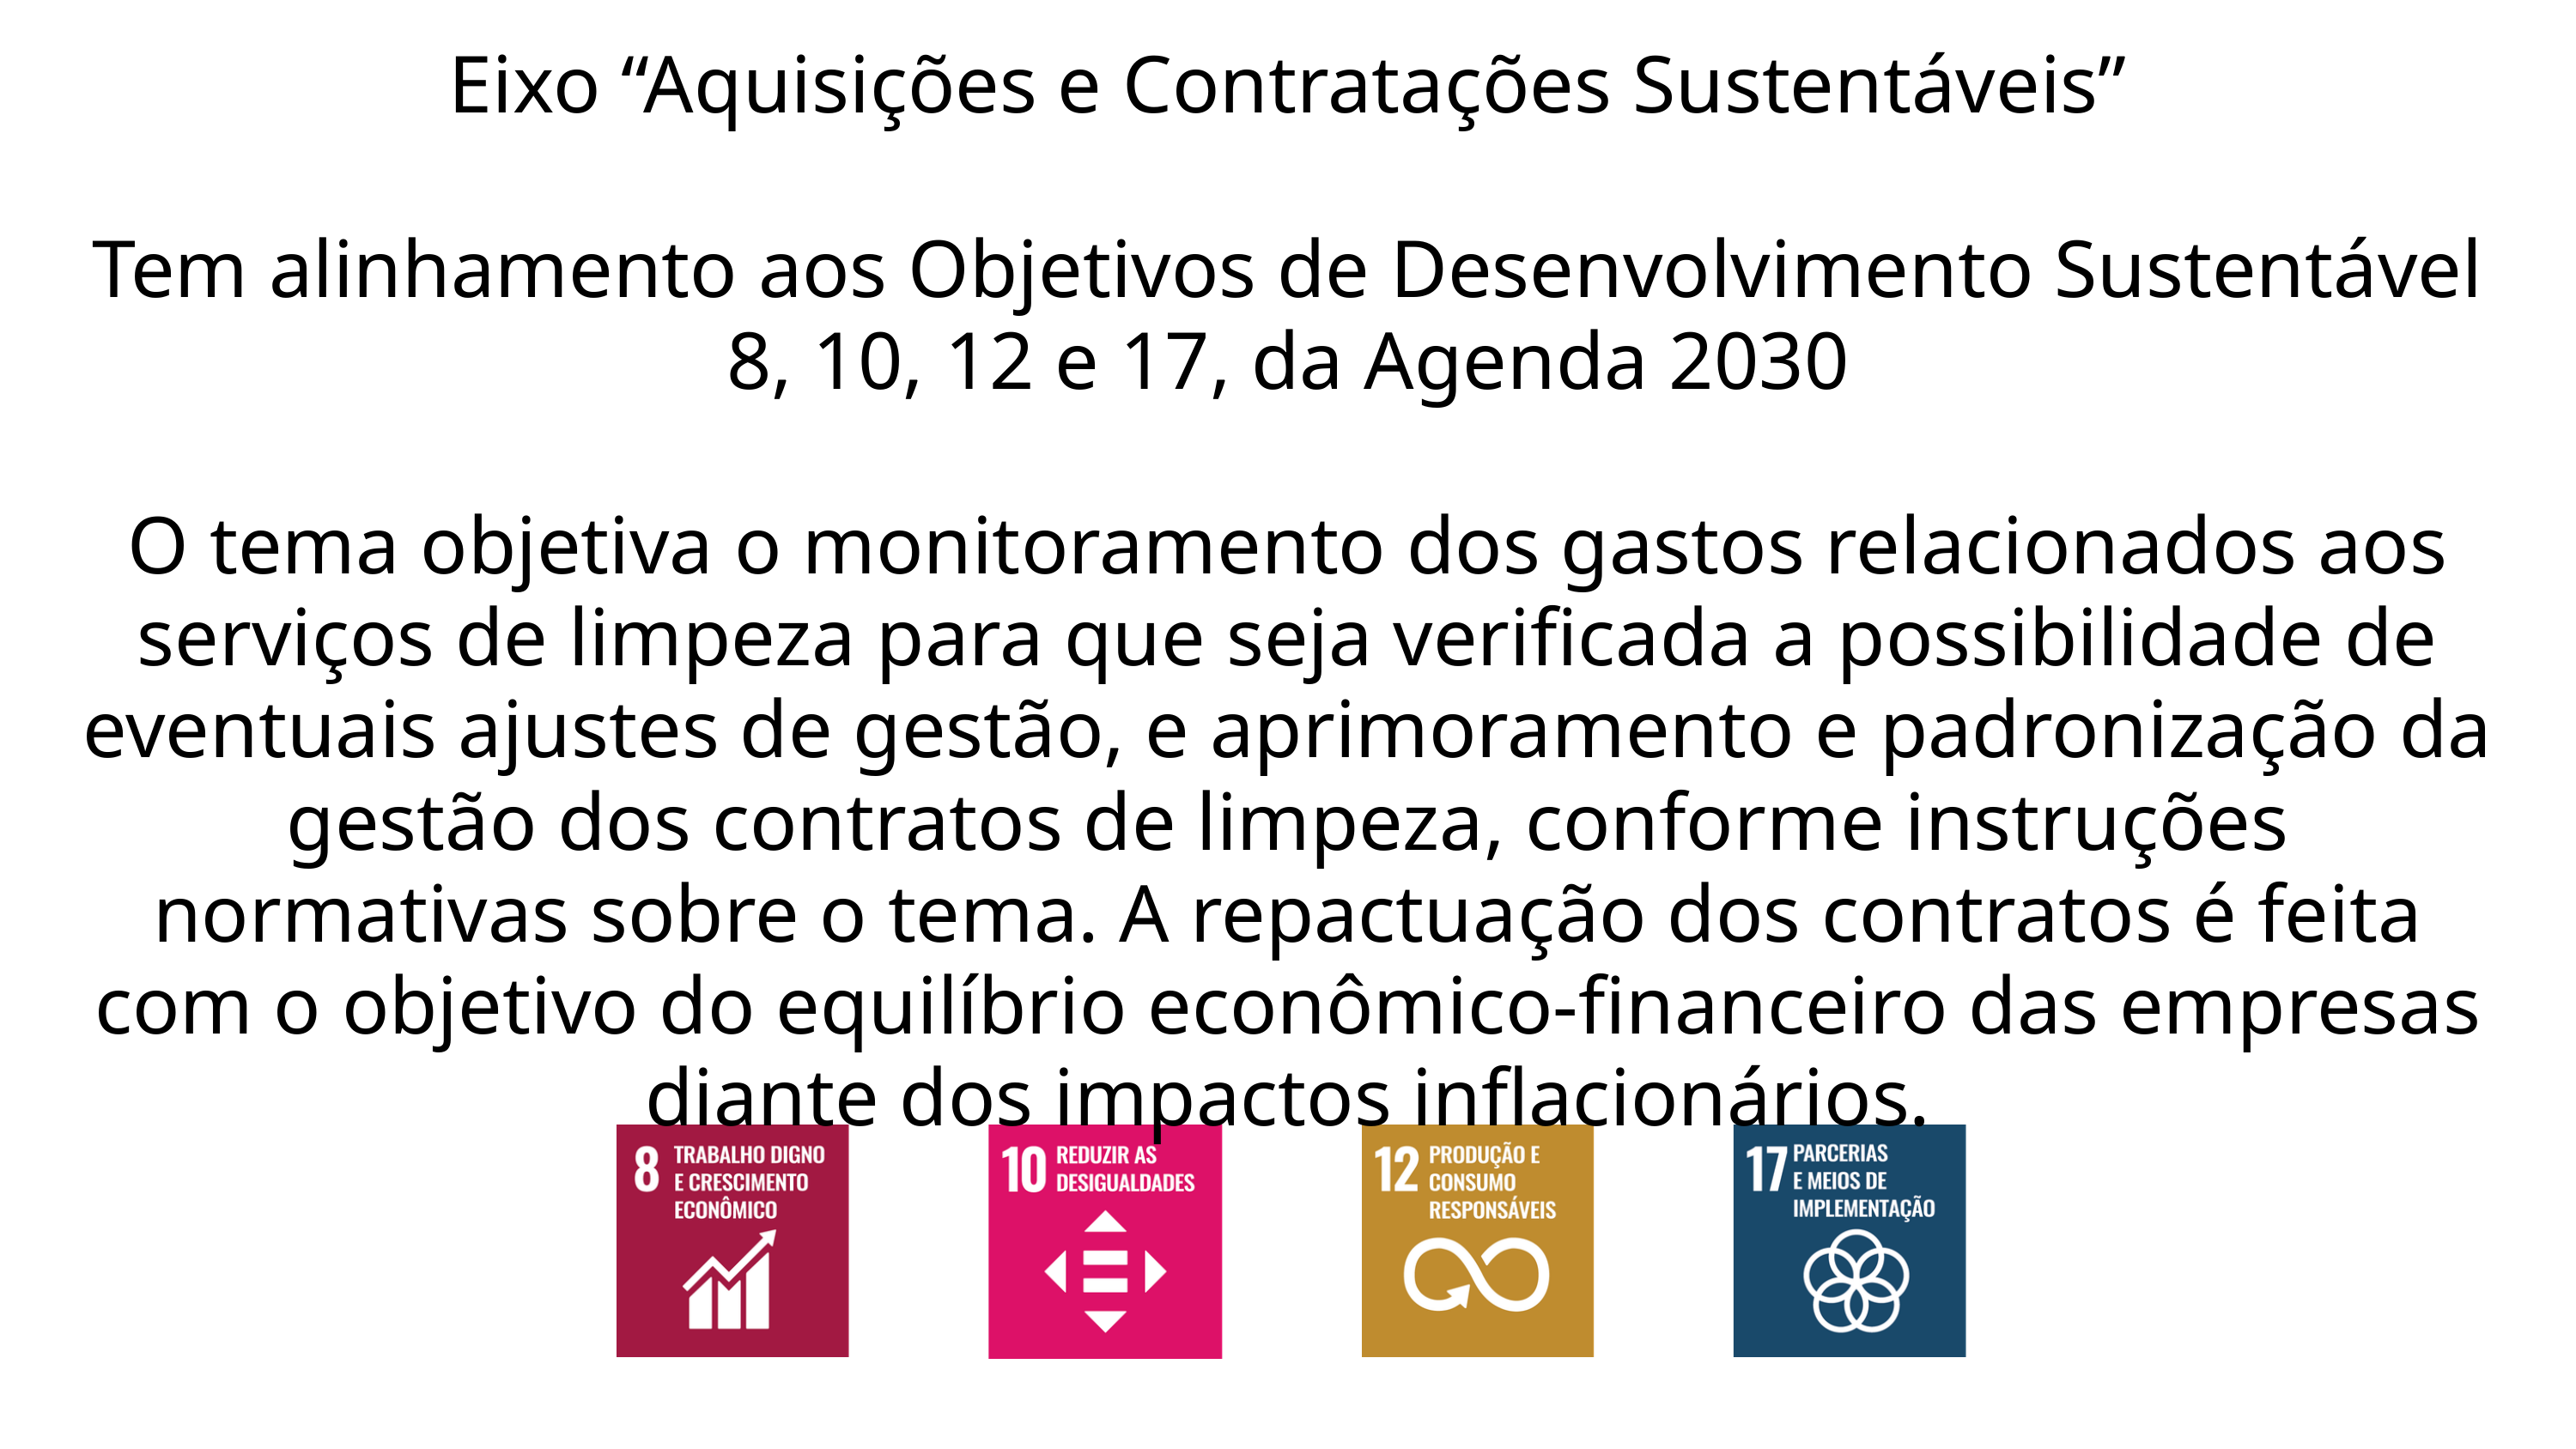

Eixo “Aquisições e Contratações Sustentáveis”
Tem alinhamento aos Objetivos de Desenvolvimento Sustentável 8, 10, 12 e 17, da Agenda 2030
O tema objetiva o monitoramento dos gastos relacionados aos serviços de limpeza para que seja verificada a possibilidade de eventuais ajustes de gestão, e aprimoramento e padronização da gestão dos contratos de limpeza, conforme instruções normativas sobre o tema. A repactuação dos contratos é feita com o objetivo do equilíbrio econômico-financeiro das empresas diante dos impactos inflacionários.